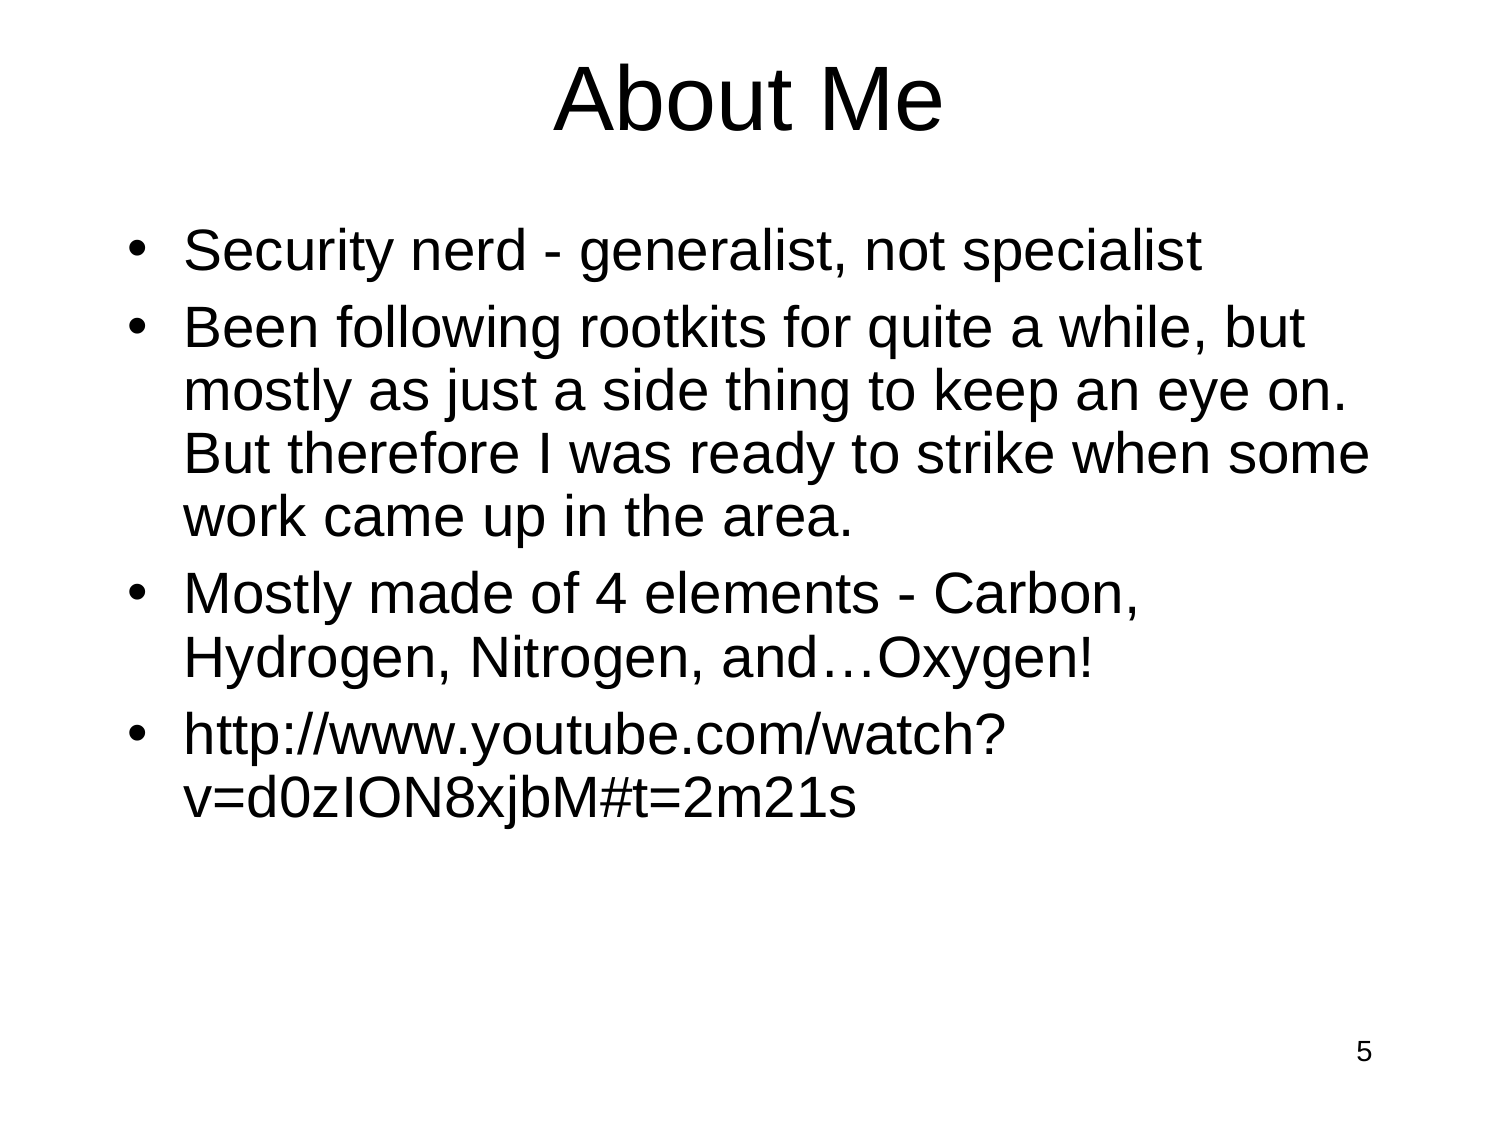

# About Me
Security nerd - generalist, not specialist
Been following rootkits for quite a while, but mostly as just a side thing to keep an eye on. But therefore I was ready to strike when some work came up in the area.
Mostly made of 4 elements - Carbon, Hydrogen, Nitrogen, and…Oxygen!
http://www.youtube.com/watch?v=d0zION8xjbM#t=2m21s